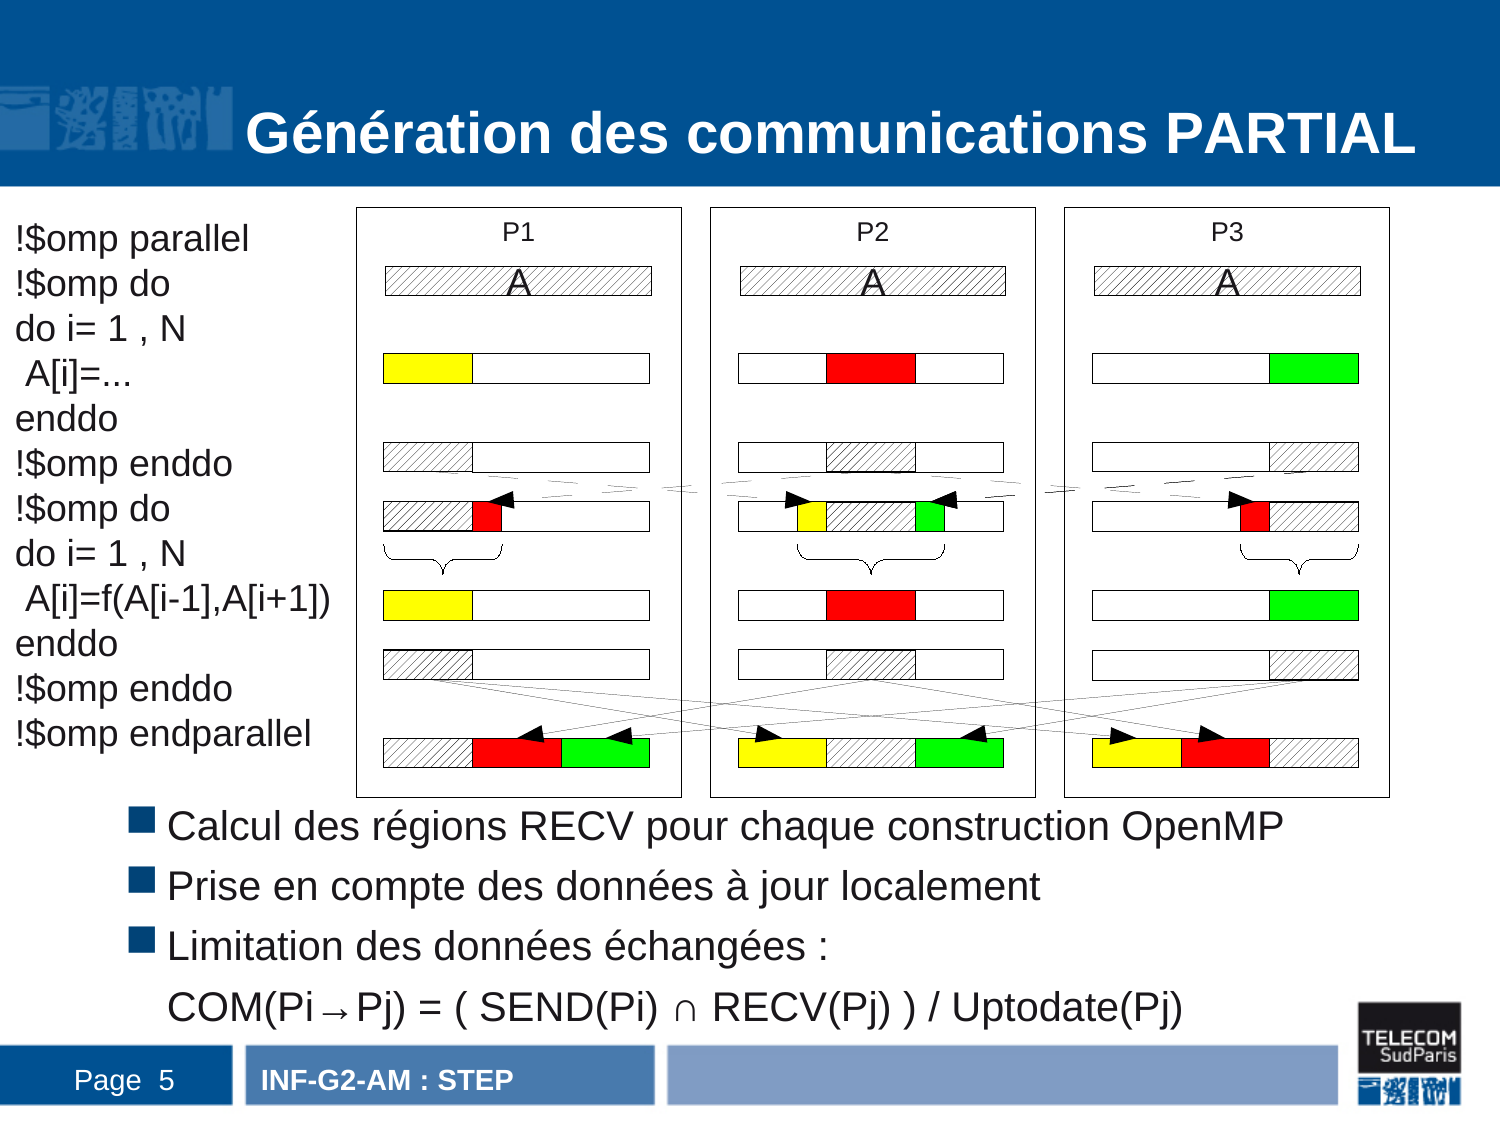

# Génération des communications PARTIAL
!$omp parallel
!$omp do
do i= 1 , N
 A[i]=...
enddo
!$omp enddo
!$omp do
do i= 1 , N
 A[i]=f(A[i-1],A[i+1])
enddo
!$omp enddo
!$omp endparallel
P1
P2
P3
A
A
A
Calcul des régions RECV pour chaque construction OpenMP
Prise en compte des données à jour localement
Limitation des données échangées :
COM(Pi→Pj) = ( SEND(Pi) ∩ RECV(Pj) ) / Uptodate(Pj)
5